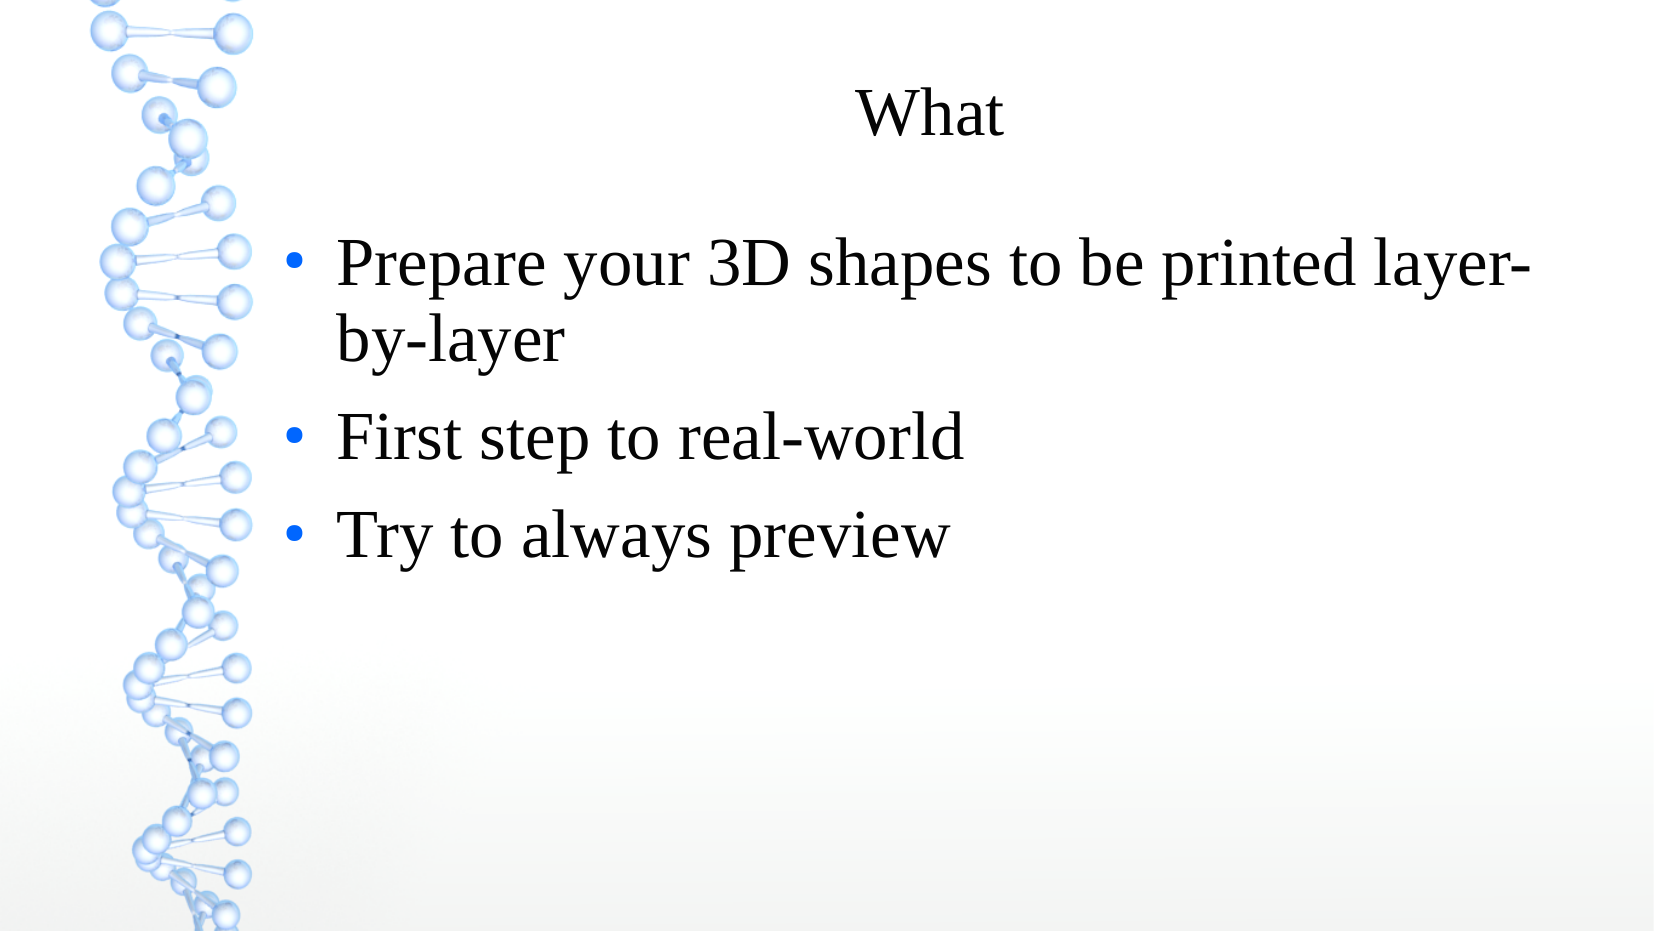

# What
Prepare your 3D shapes to be printed layer-by-layer
First step to real-world
Try to always preview